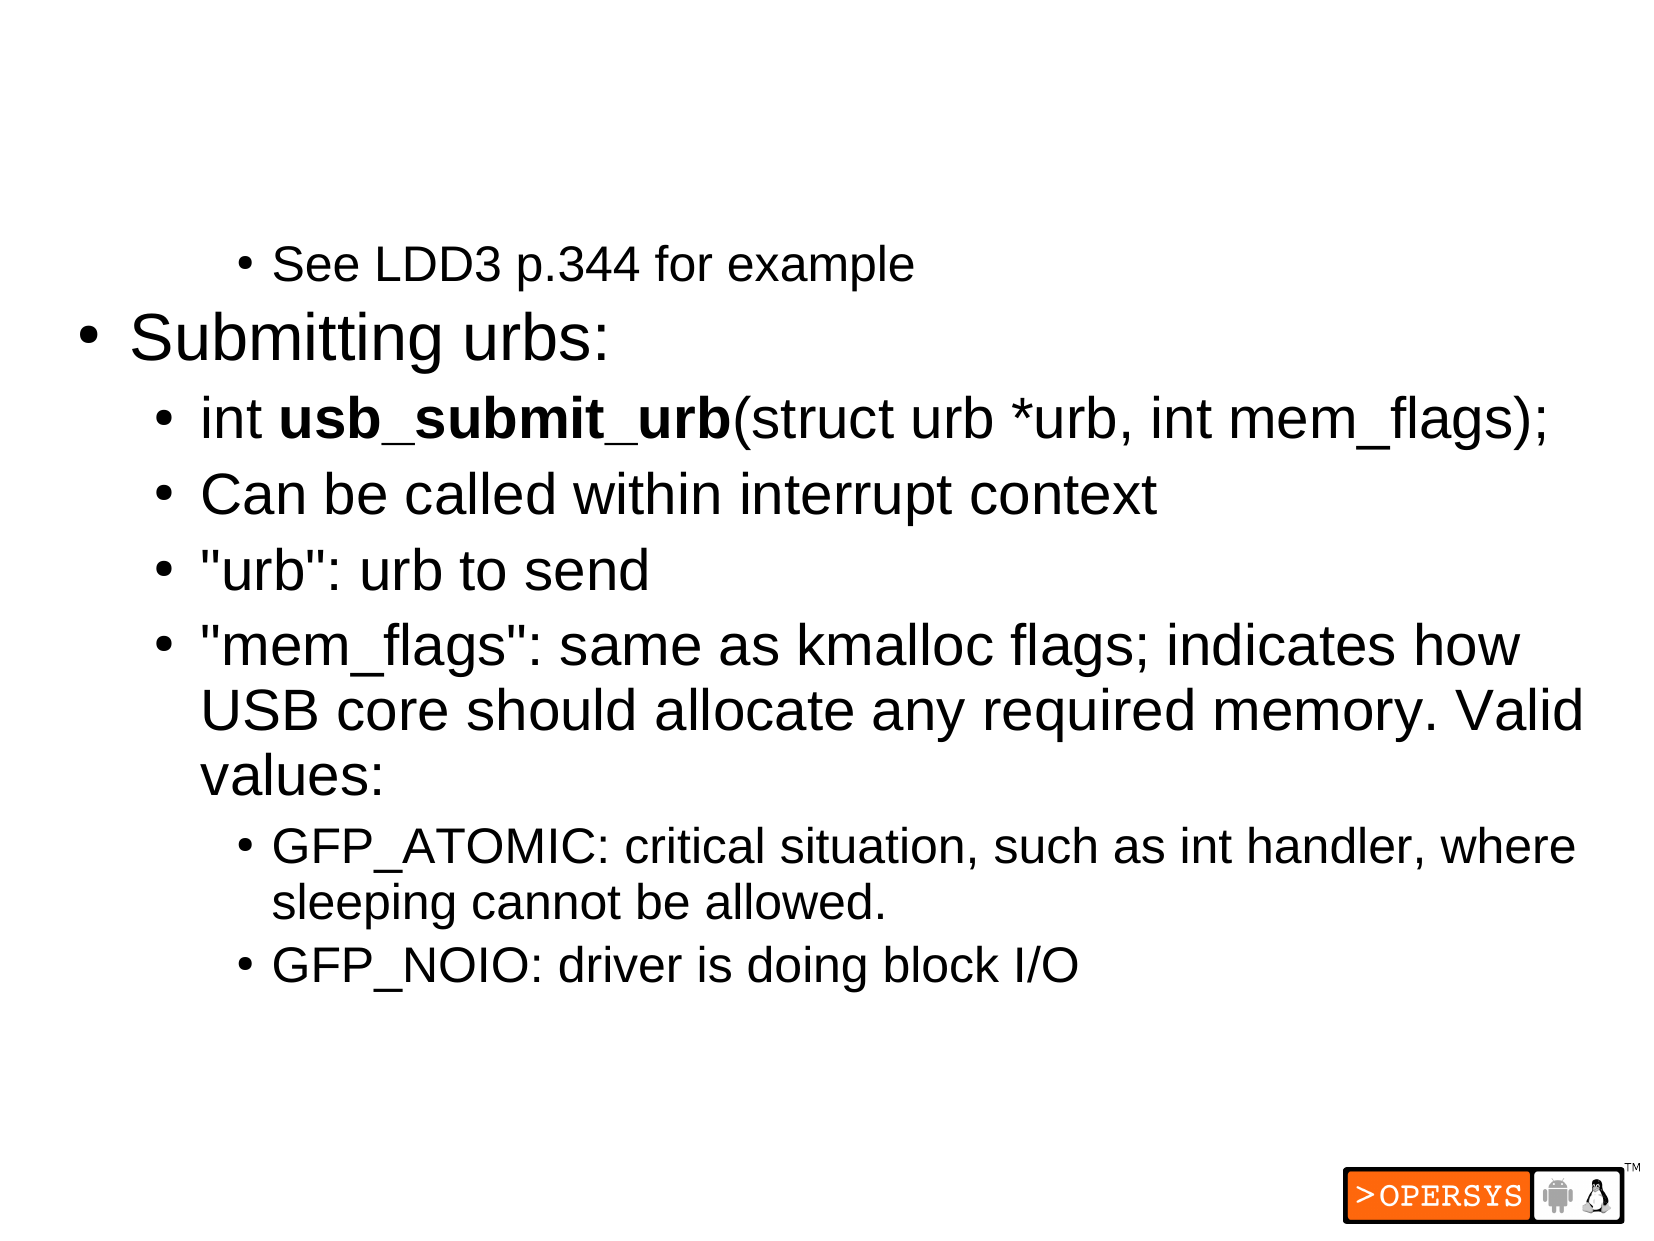

# See LDD3 p.344 for example
Submitting urbs:
int usb_submit_urb(struct urb *urb, int mem_flags);
Can be called within interrupt context
"urb": urb to send
"mem_flags": same as kmalloc flags; indicates how USB core should allocate any required memory. Valid values:
GFP_ATOMIC: critical situation, such as int handler, where sleeping cannot be allowed.
GFP_NOIO: driver is doing block I/O